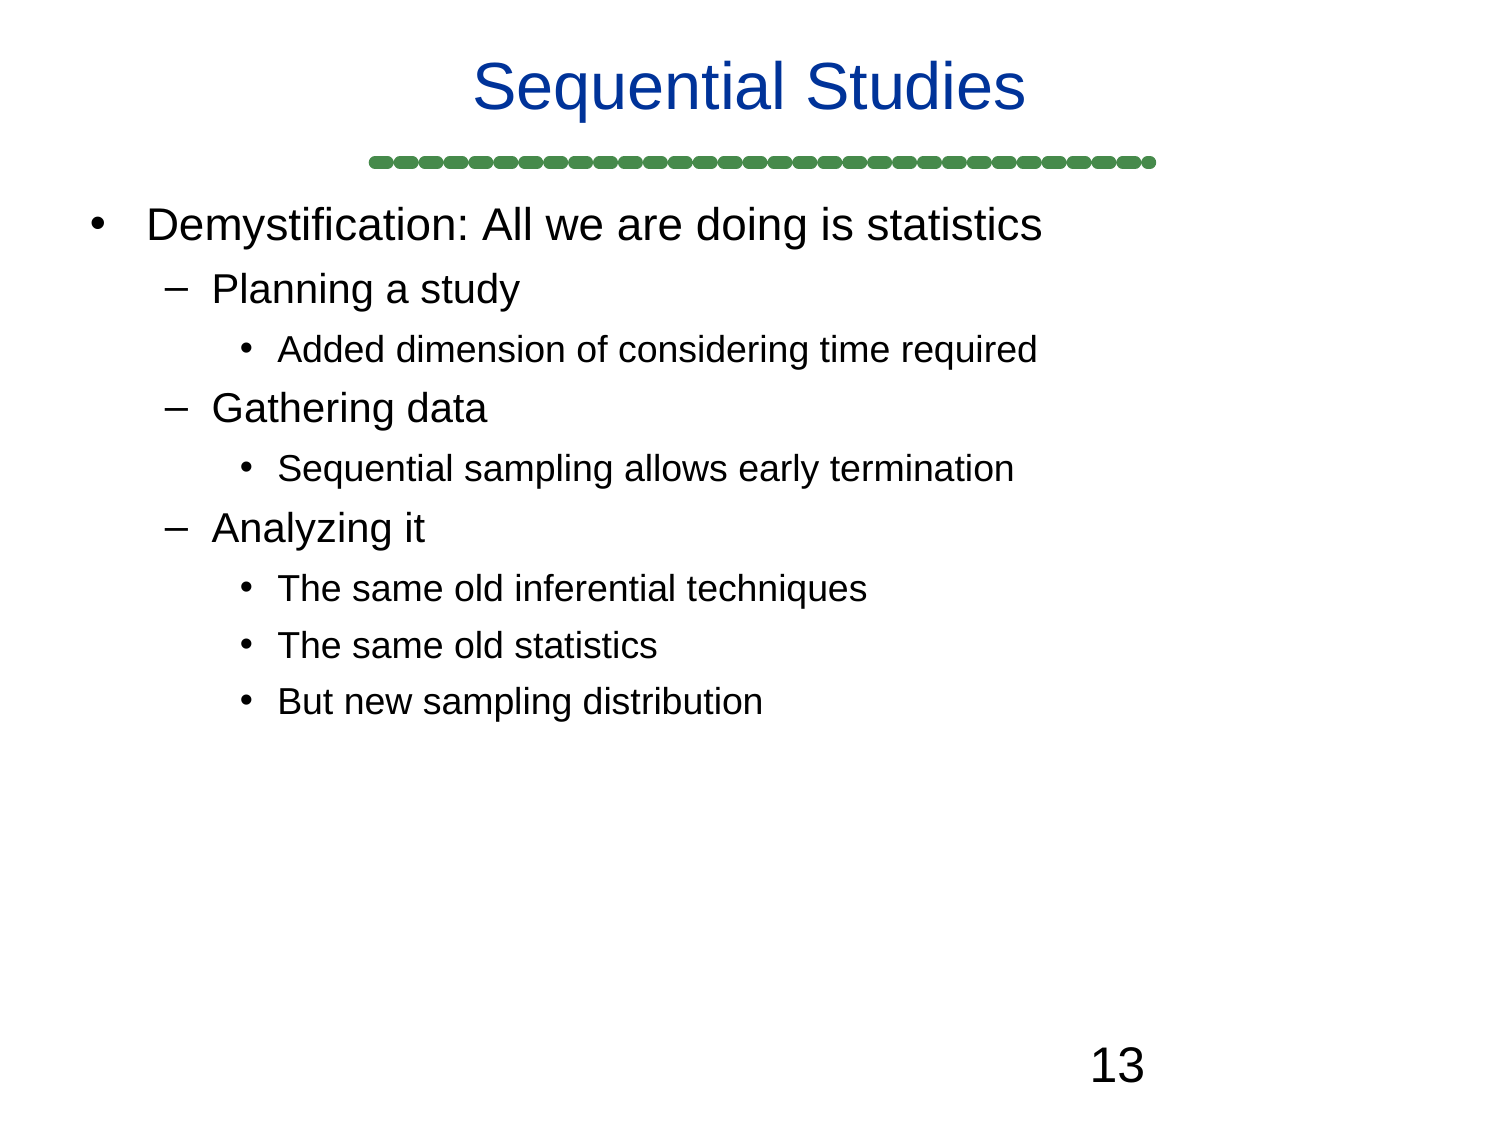

# Sequential Studies
Demystification: All we are doing is statistics
Planning a study
Added dimension of considering time required
Gathering data
Sequential sampling allows early termination
Analyzing it
The same old inferential techniques
The same old statistics
But new sampling distribution
13